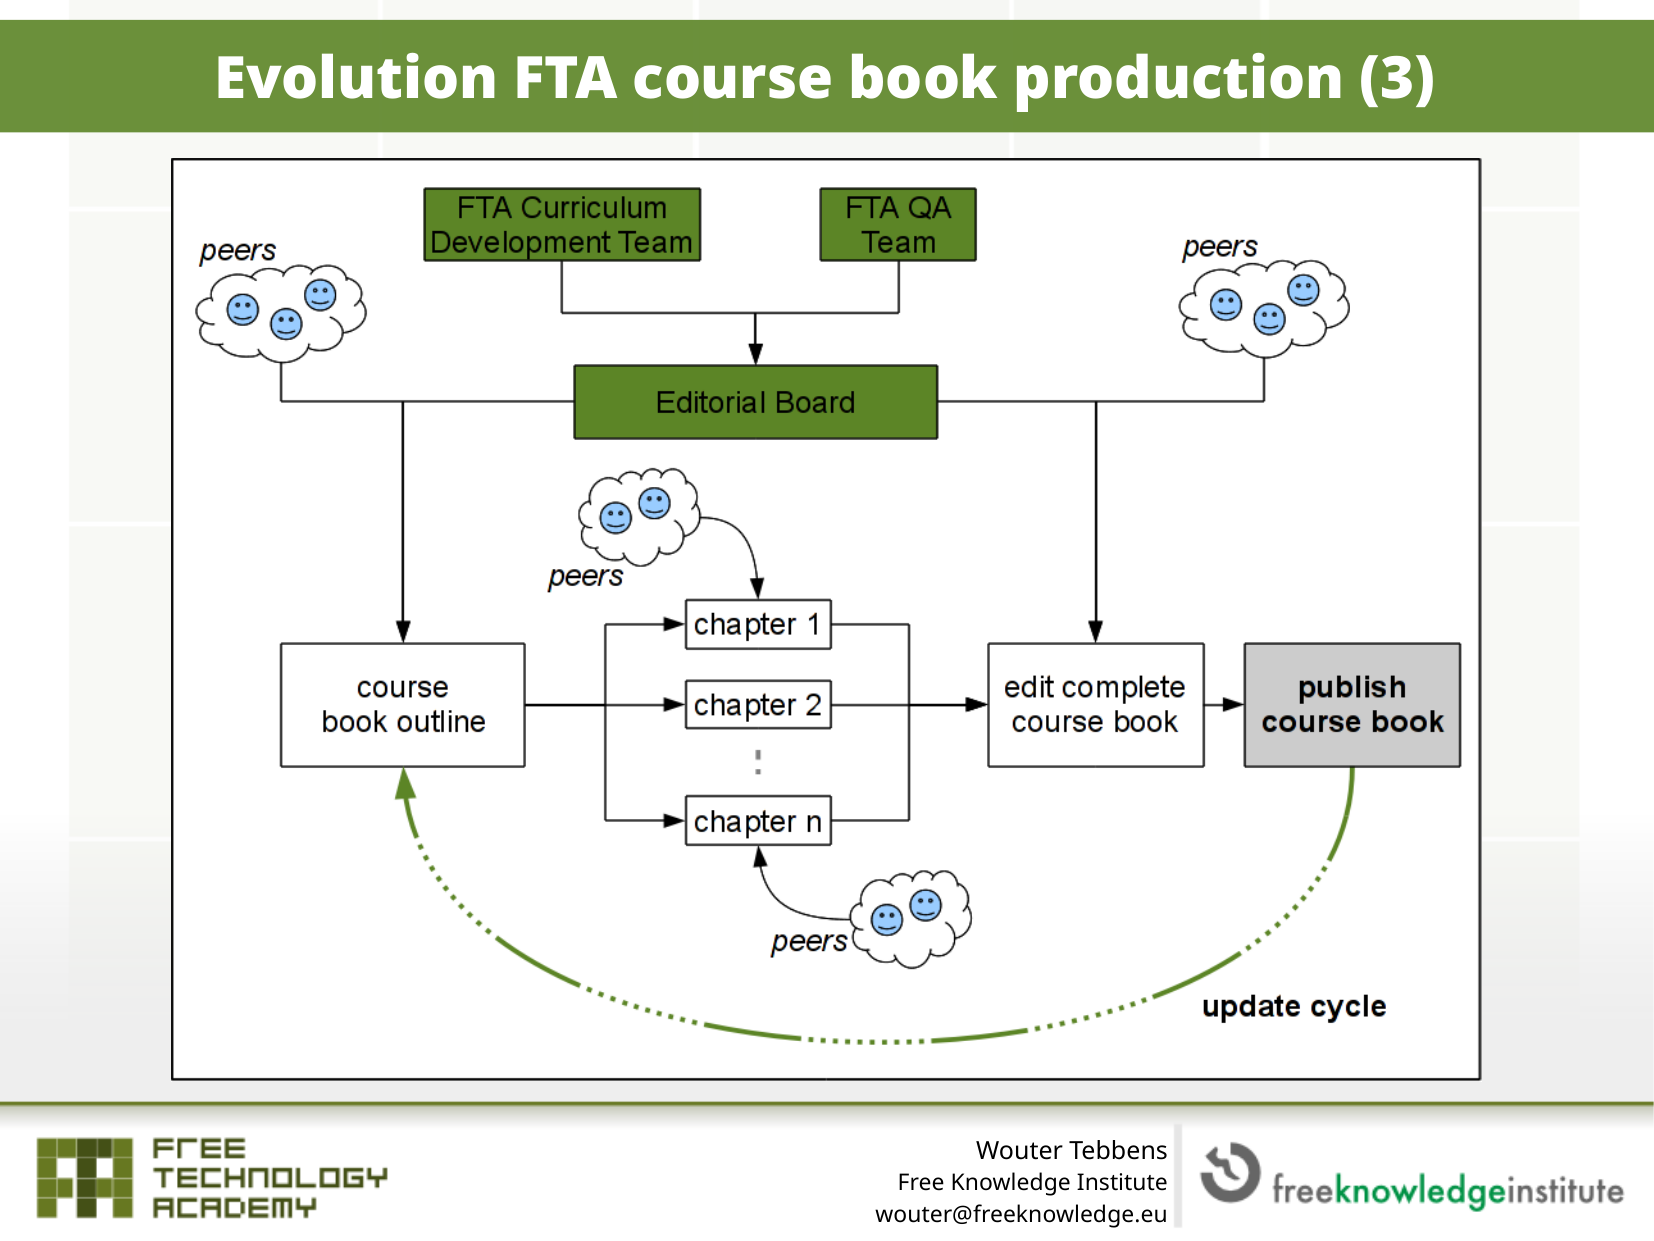

# Evolution FTA course book production (3)